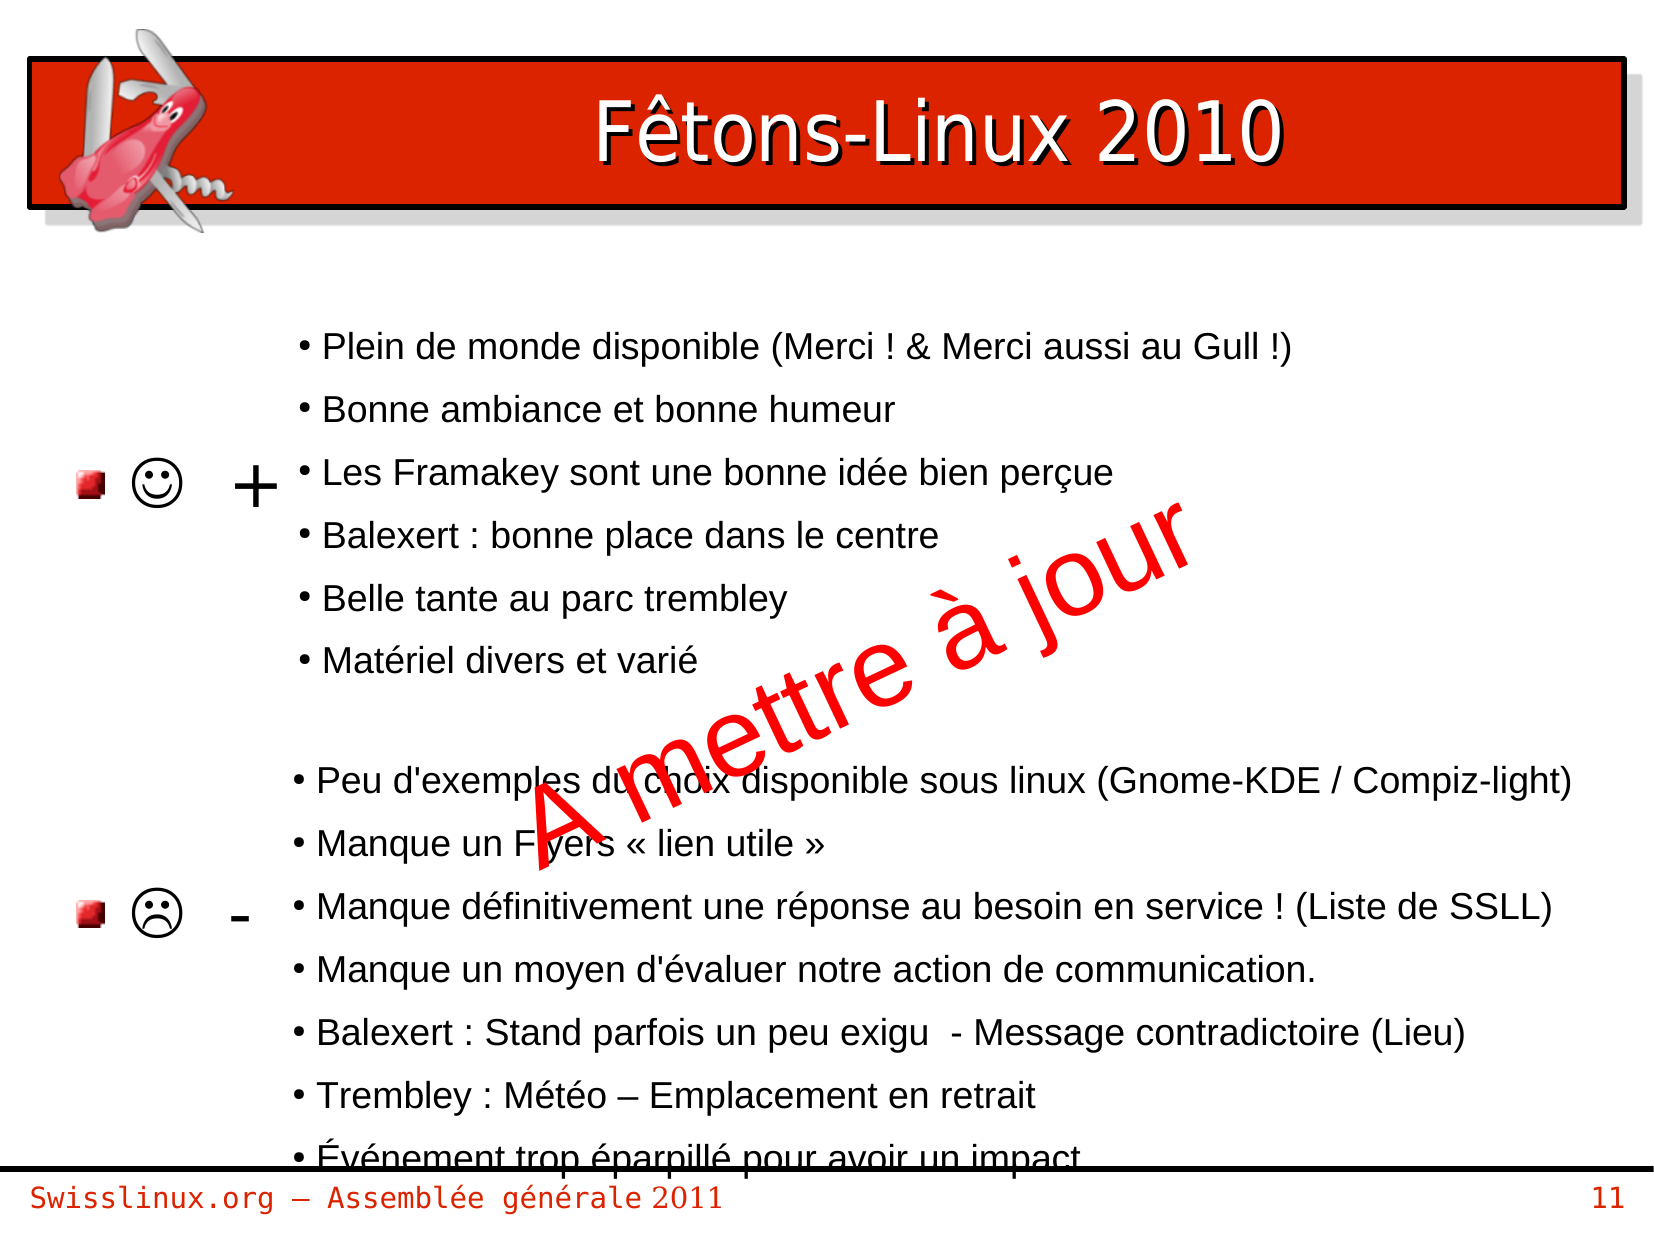

# Fêtons-Linux 2010
 +
 -
 Plein de monde disponible (Merci ! & Merci aussi au Gull !)
 Bonne ambiance et bonne humeur
 Les Framakey sont une bonne idée bien perçue
 Balexert : bonne place dans le centre
 Belle tante au parc trembley
 Matériel divers et varié
A mettre à jour
 Peu d'exemples du choix disponible sous linux (Gnome-KDE / Compiz-light)
 Manque un Flyers « lien utile »
 Manque définitivement une réponse au besoin en service ! (Liste de SSLL)
 Manque un moyen d'évaluer notre action de communication.
 Balexert : Stand parfois un peu exigu - Message contradictoire (Lieu)
 Trembley : Météo – Emplacement en retrait
 Événement trop éparpillé pour avoir un impact
26 Janvier 2007
11